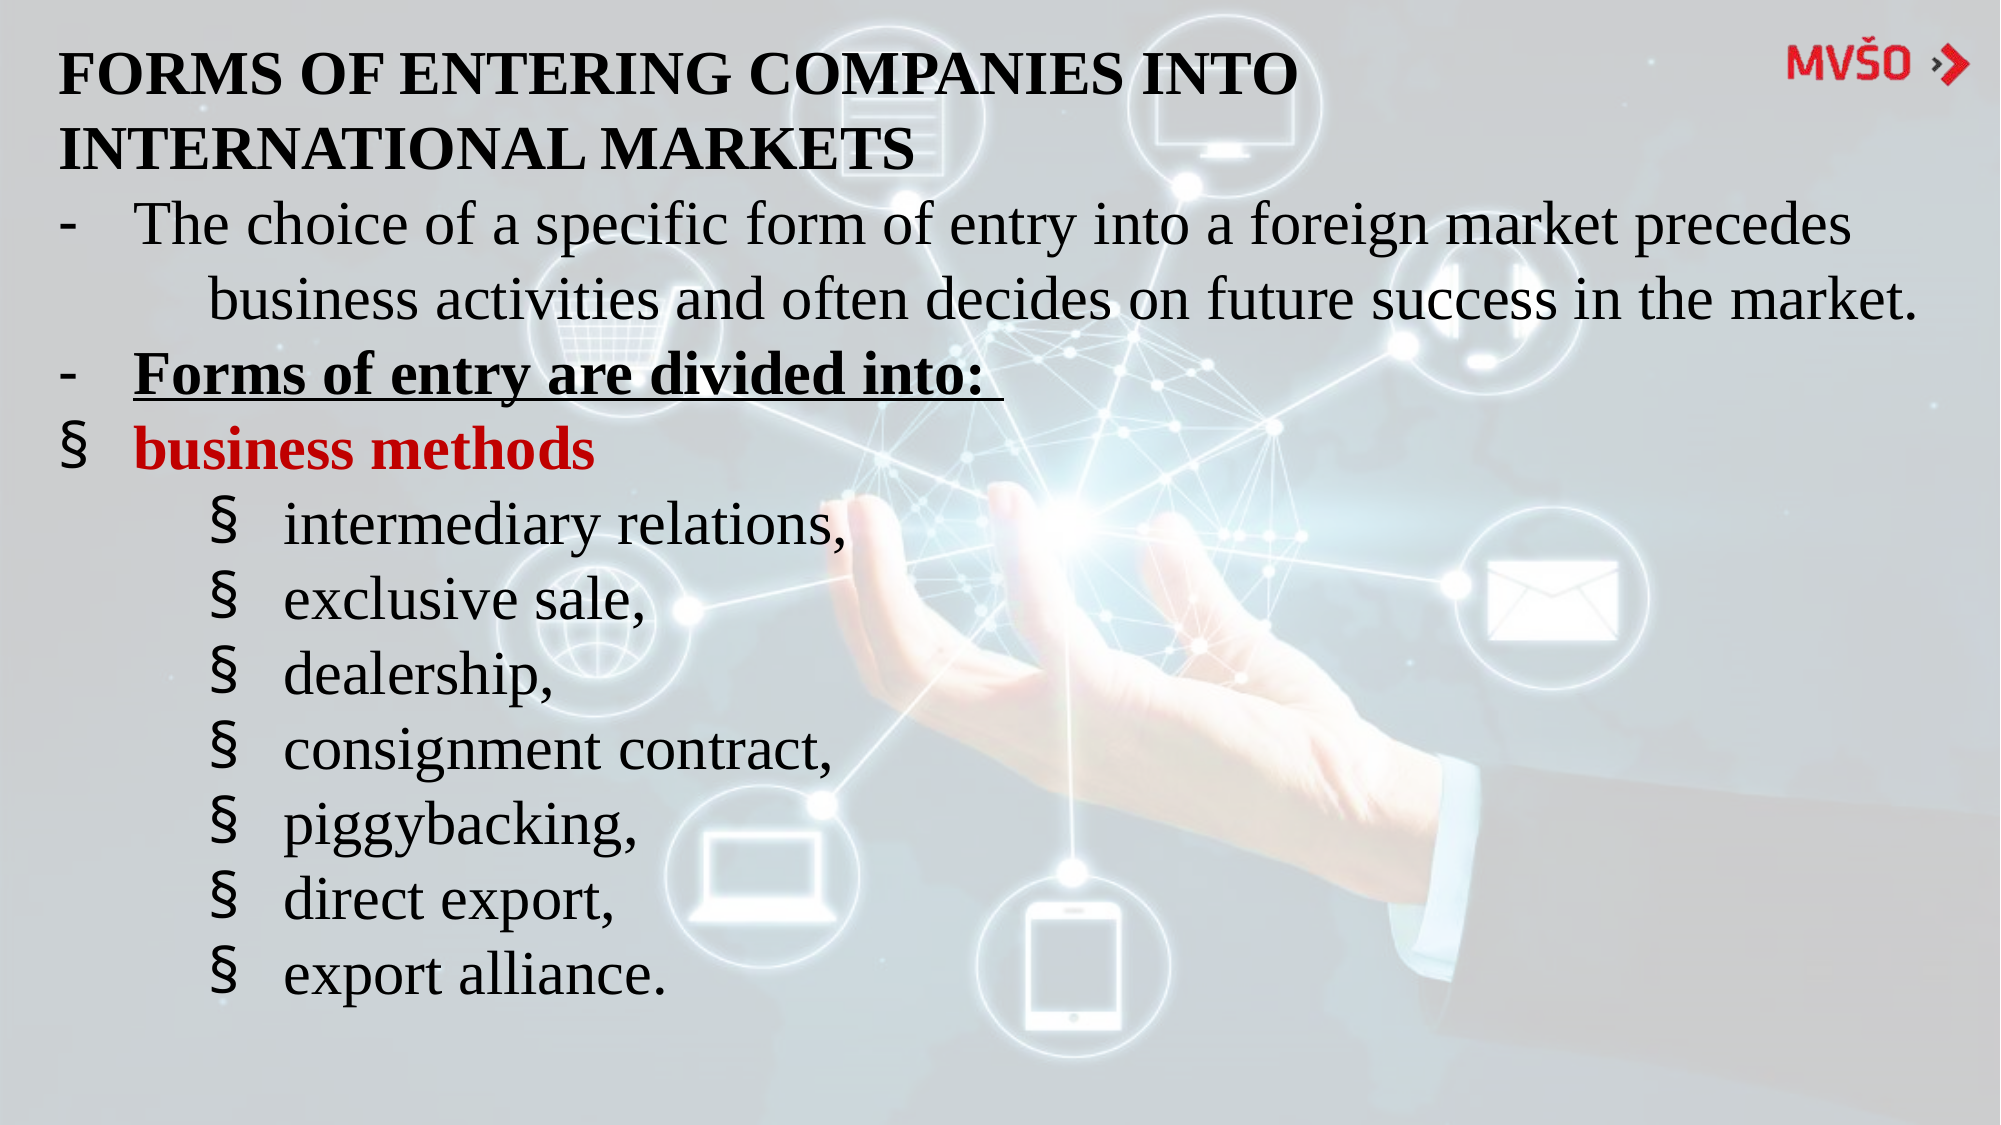

FORMS OF ENTERING COMPANIES INTO
INTERNATIONAL MARKETS
The choice of a specific form of entry into a foreign market precedes business activities and often decides on future success in the market.
Forms of entry are divided into:
business methods
intermediary relations,
exclusive sale,
dealership,
consignment contract,
piggybacking,
direct export,
export alliance.